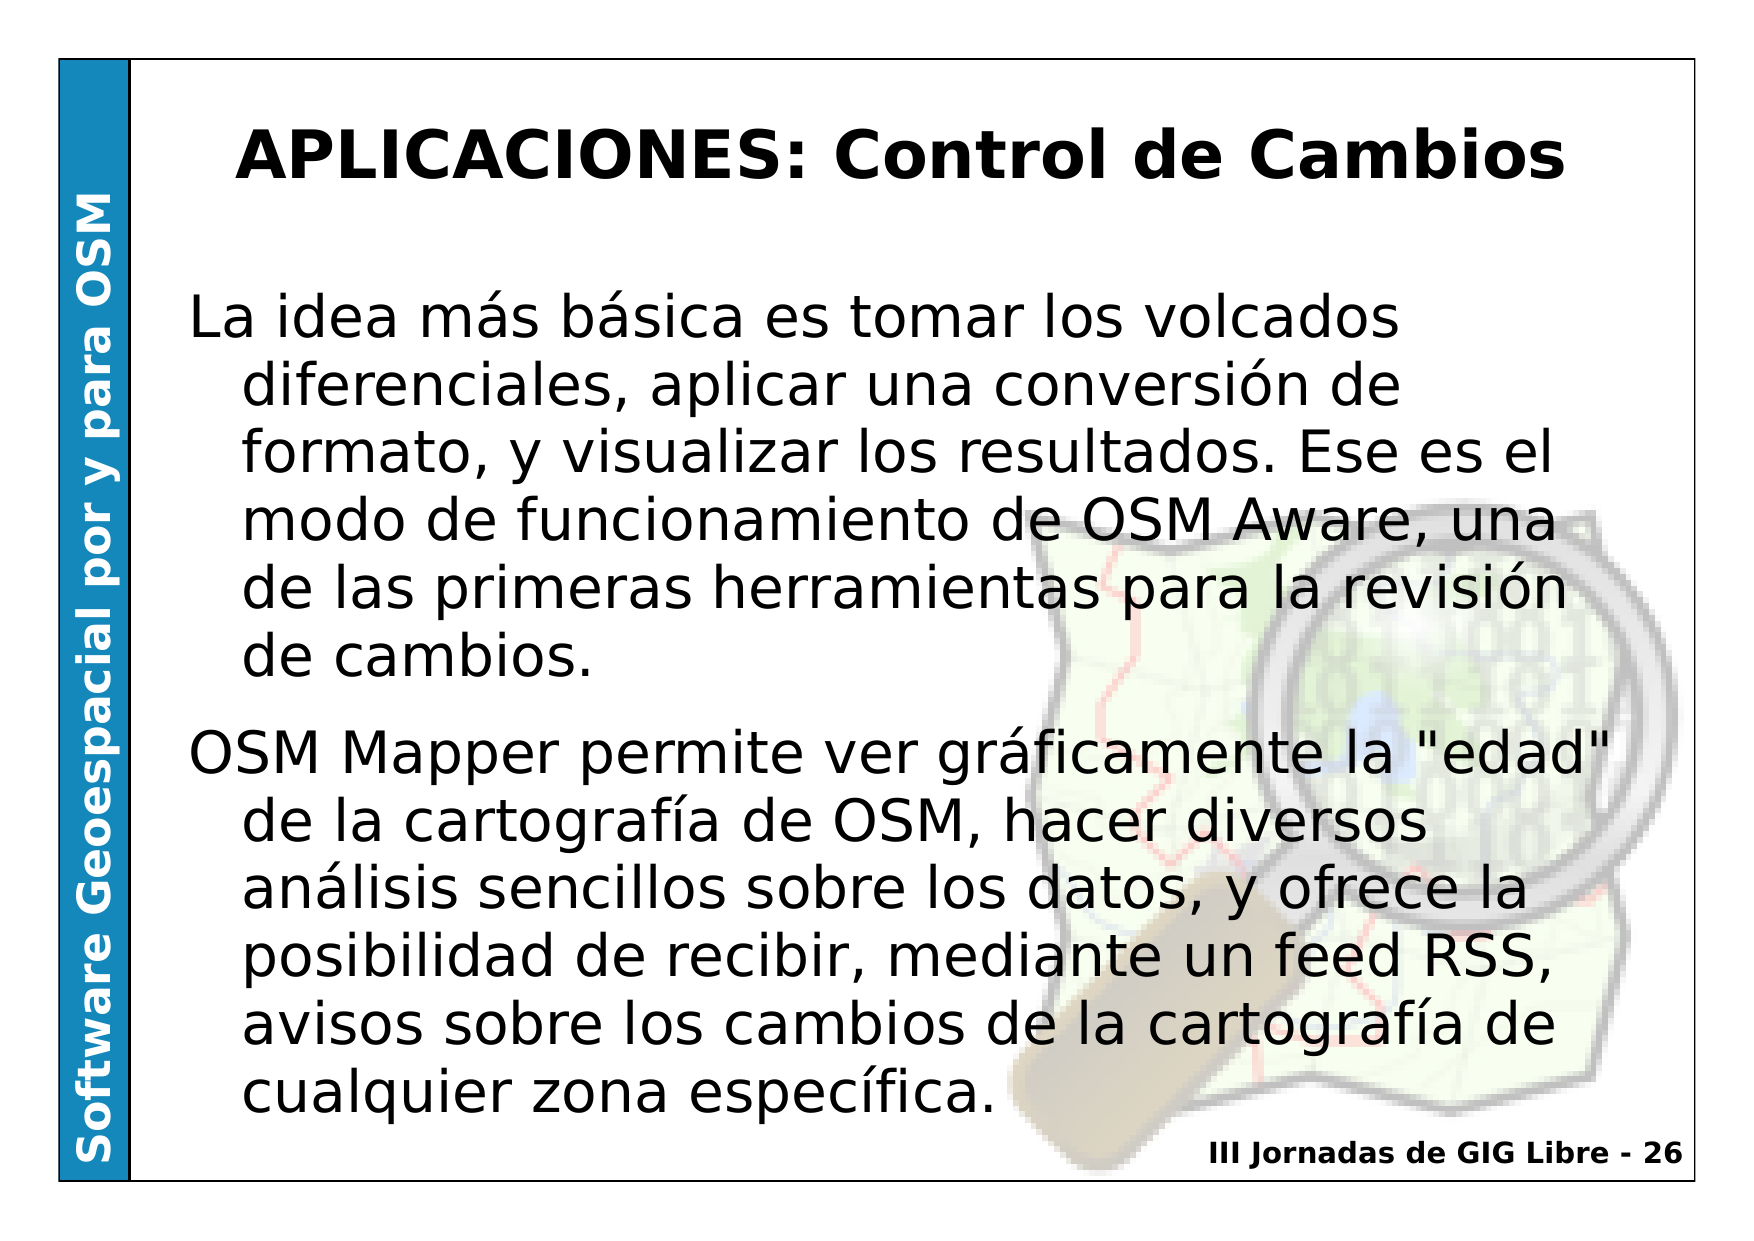

# APLICACIONES: Control de Cambios
La idea más básica es tomar los volcados diferenciales, aplicar una conversión de formato, y visualizar los resultados. Ese es el modo de funcionamiento de OSM Aware, una de las primeras herramientas para la revisión de cambios.
OSM Mapper permite ver gráficamente la "edad" de la cartografía de OSM, hacer diversos análisis sencillos sobre los datos, y ofrece la posibilidad de recibir, mediante un feed RSS, avisos sobre los cambios de la cartografía de cualquier zona específica.
26